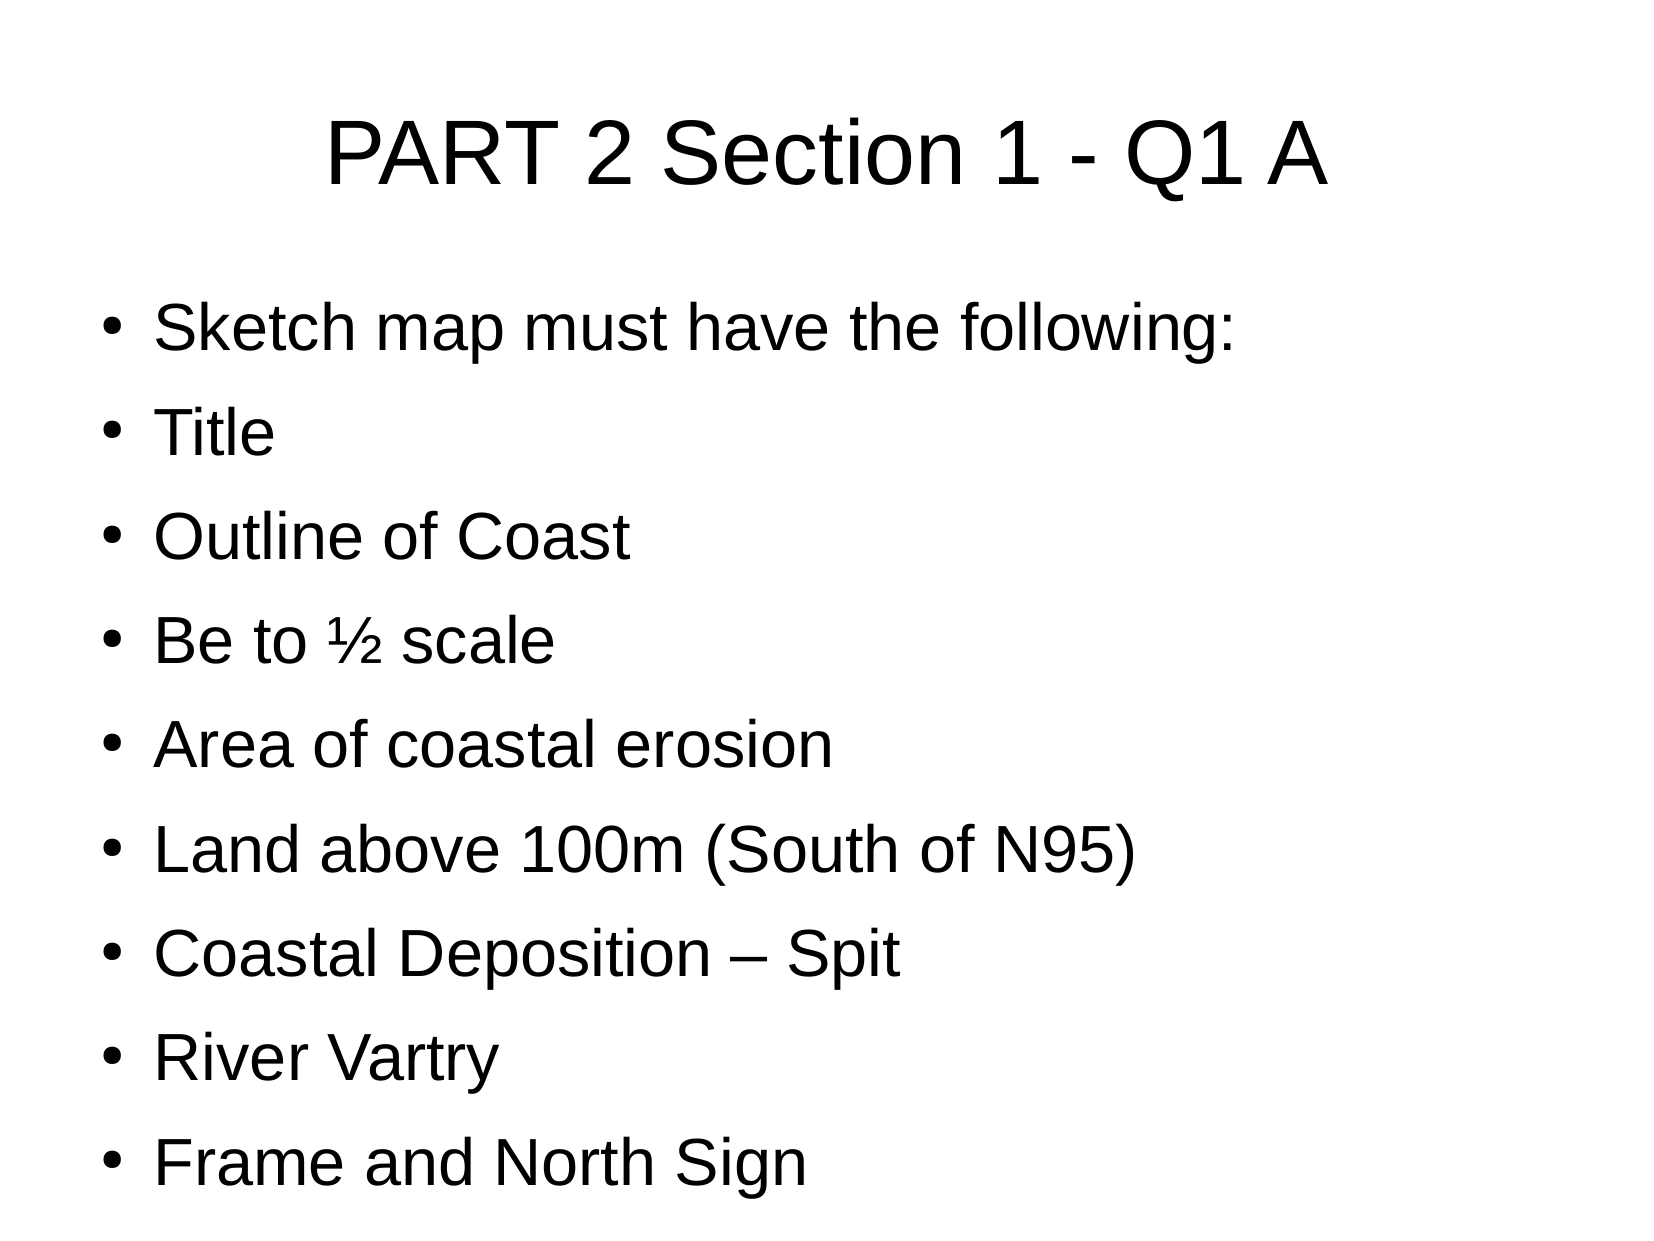

# PART 2 Section 1 - Q1 A
Sketch map must have the following:
Title
Outline of Coast
Be to ½ scale
Area of coastal erosion
Land above 100m (South of N95)
Coastal Deposition – Spit
River Vartry
Frame and North Sign